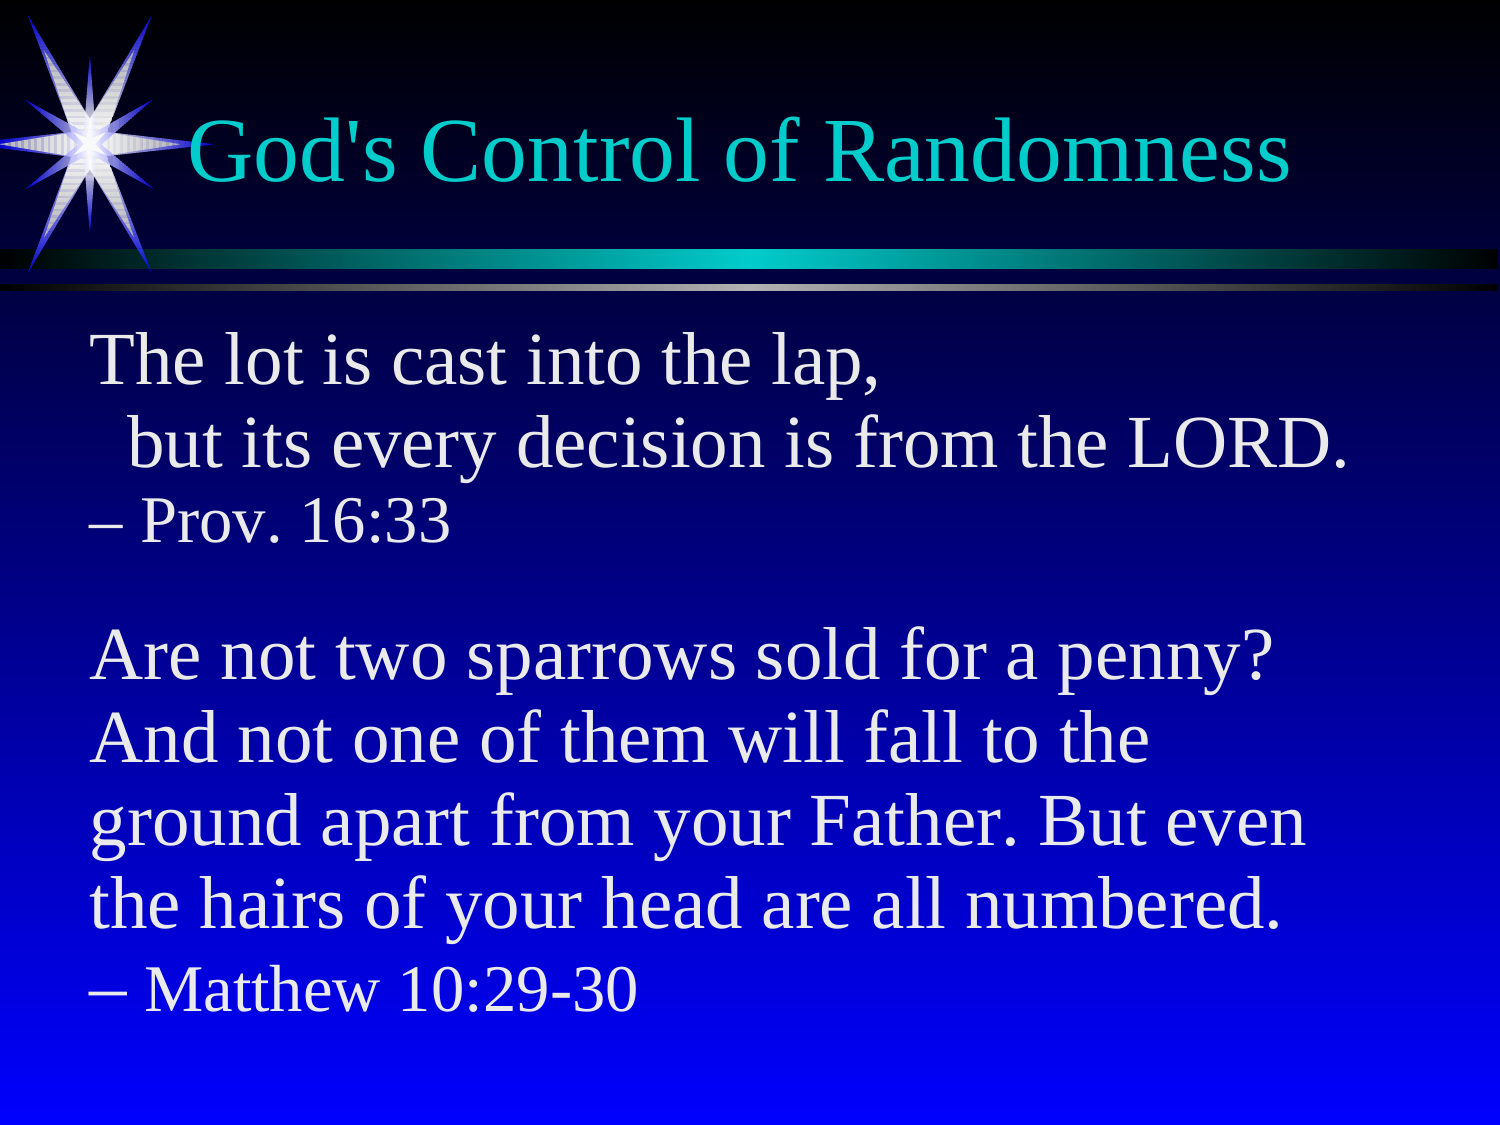

# God's Control of Randomness
The lot is cast into the lap,
 but its every decision is from the LORD.
– Prov. 16:33
Are not two sparrows sold for a penny? And not one of them will fall to the ground apart from your Father. But even the hairs of your head are all numbered. – Matthew 10:29-30